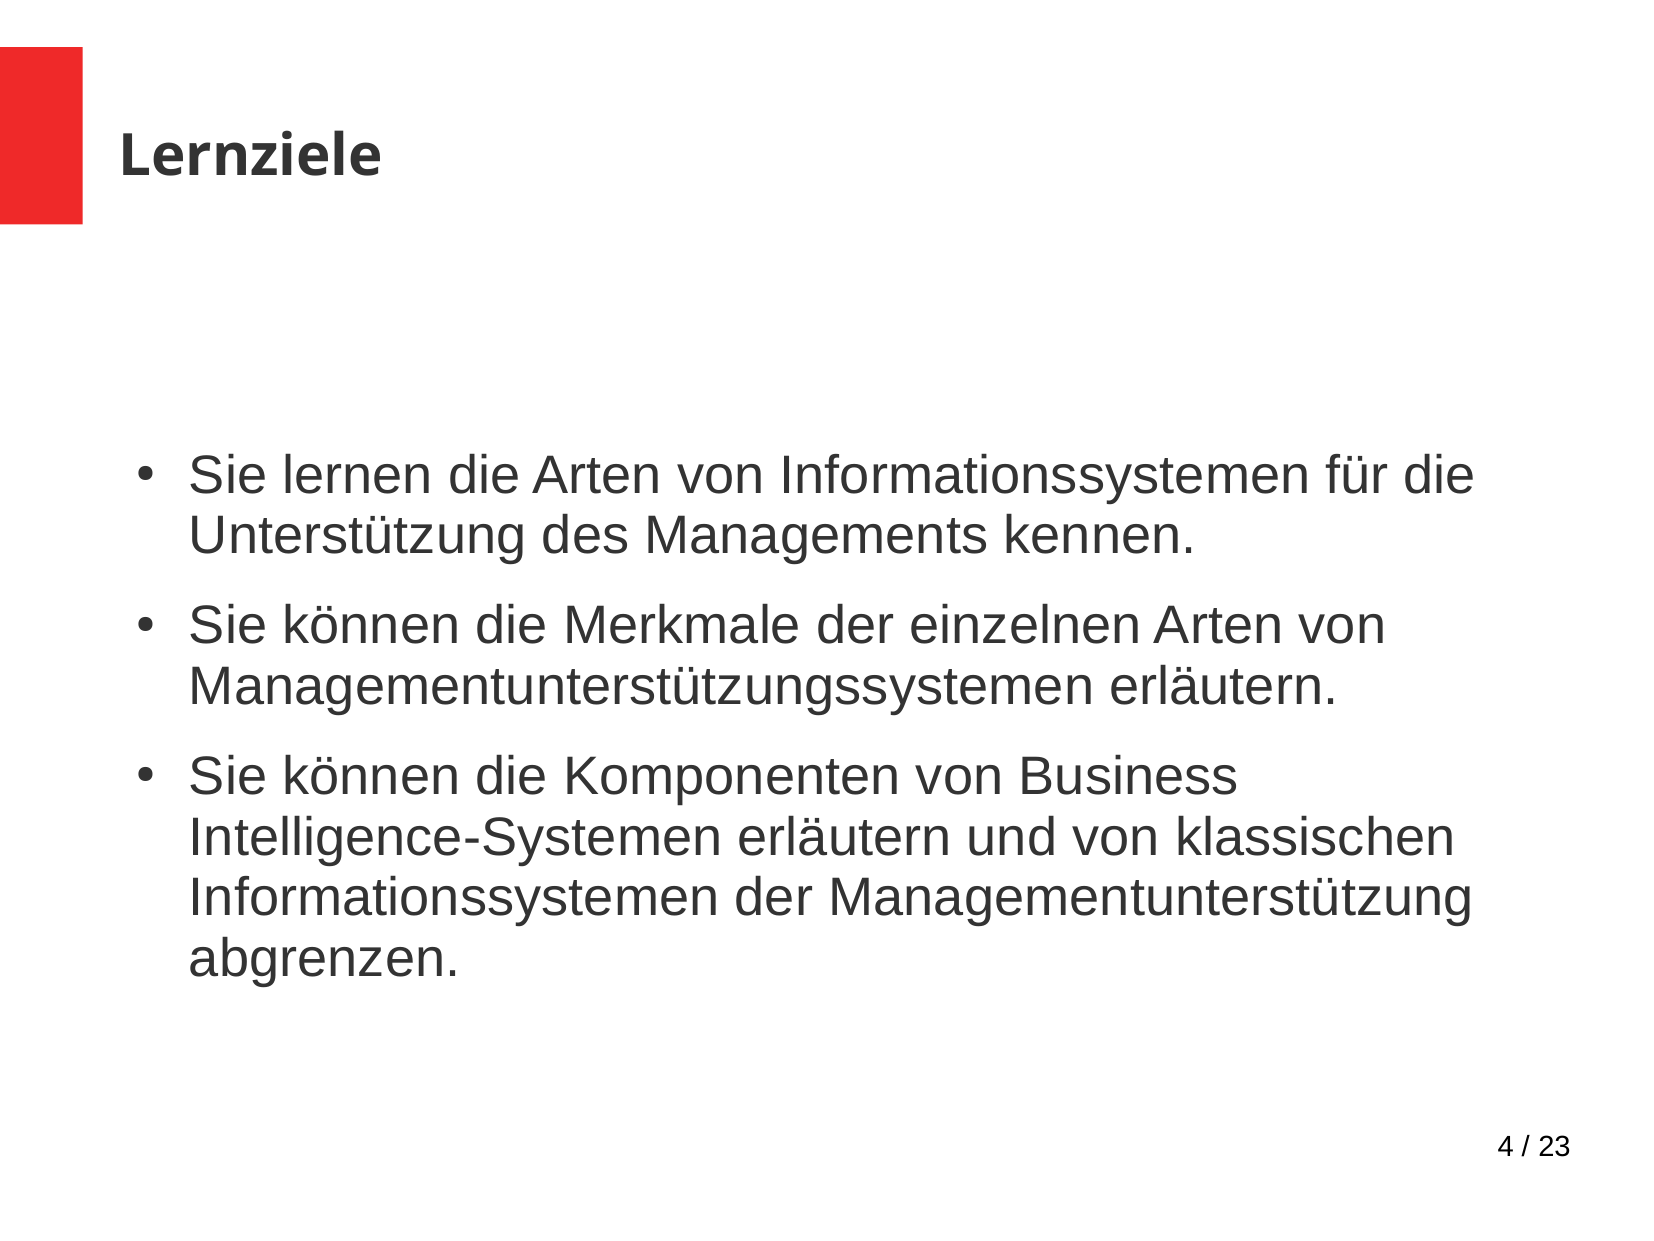

# Lernziele
Sie lernen die Arten von Informationssystemen für die Unterstützung des Managements kennen.
Sie können die Merkmale der einzelnen Arten von Managementunterstützungssystemen erläutern.
Sie können die Komponenten von Business Intelligence-Systemen erläutern und von klassischen Informationssystemen der Managementunterstützung abgrenzen.
4